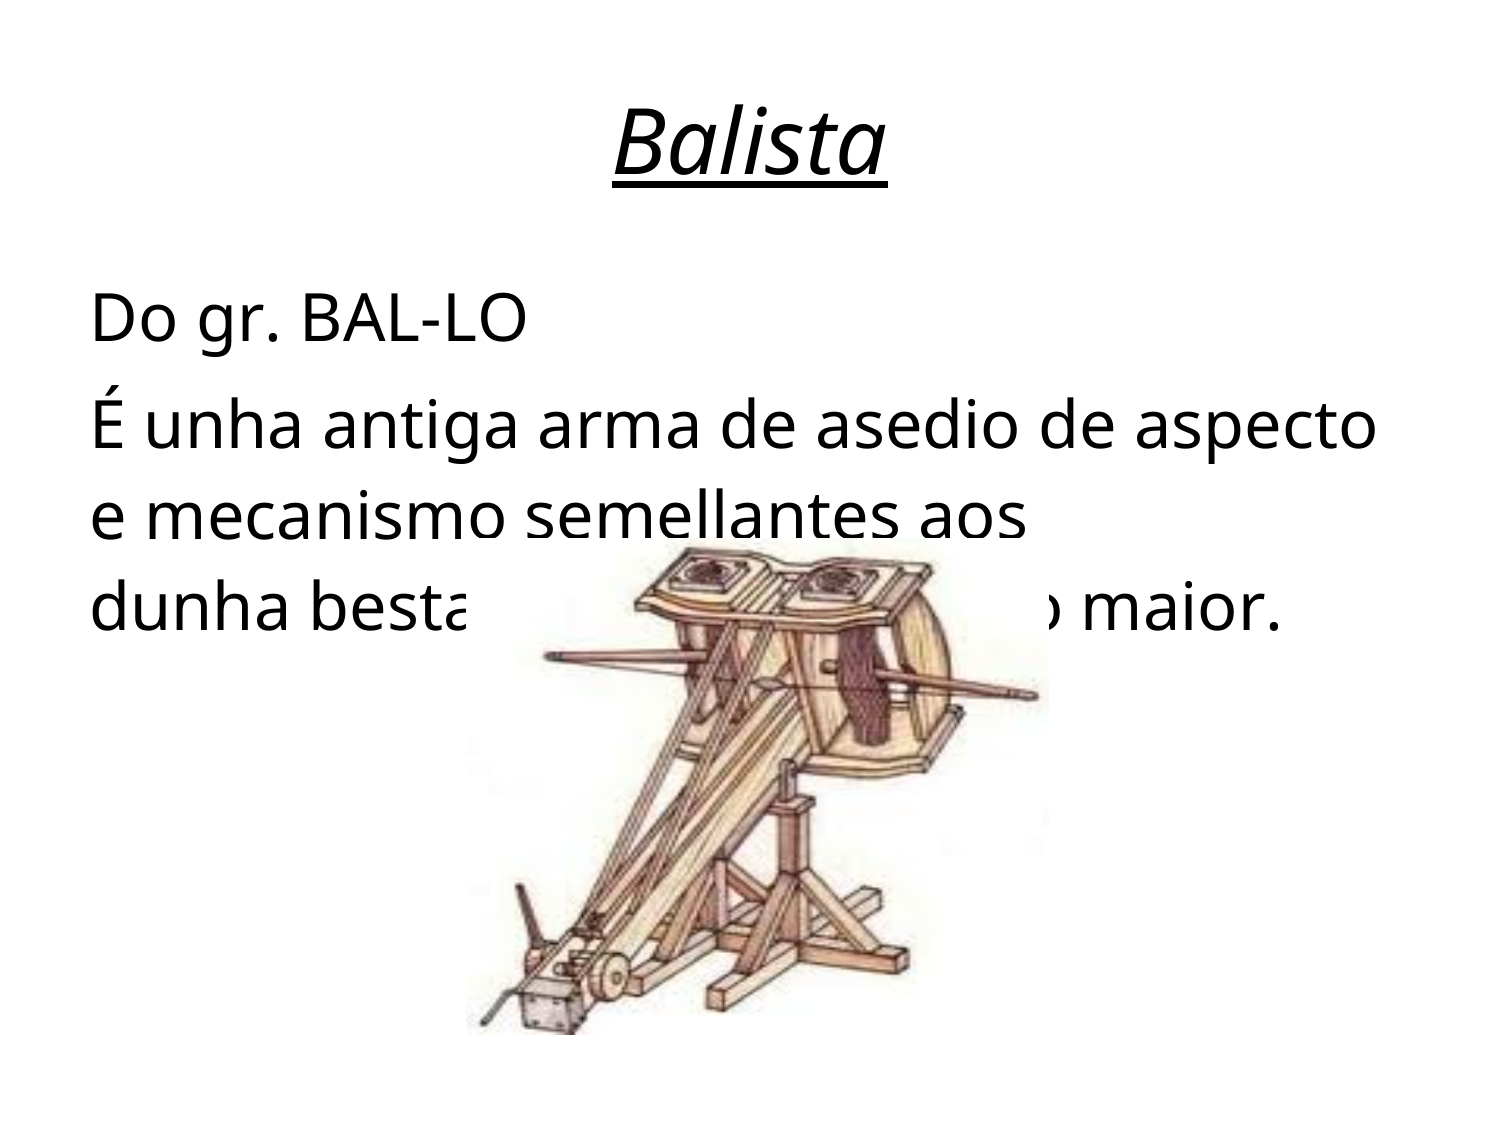

# Balista
Do gr. BAL-LO
É unha antiga arma de asedio de aspecto e mecanismo semellantes aos dunha besta, pero dun tamaño maior.